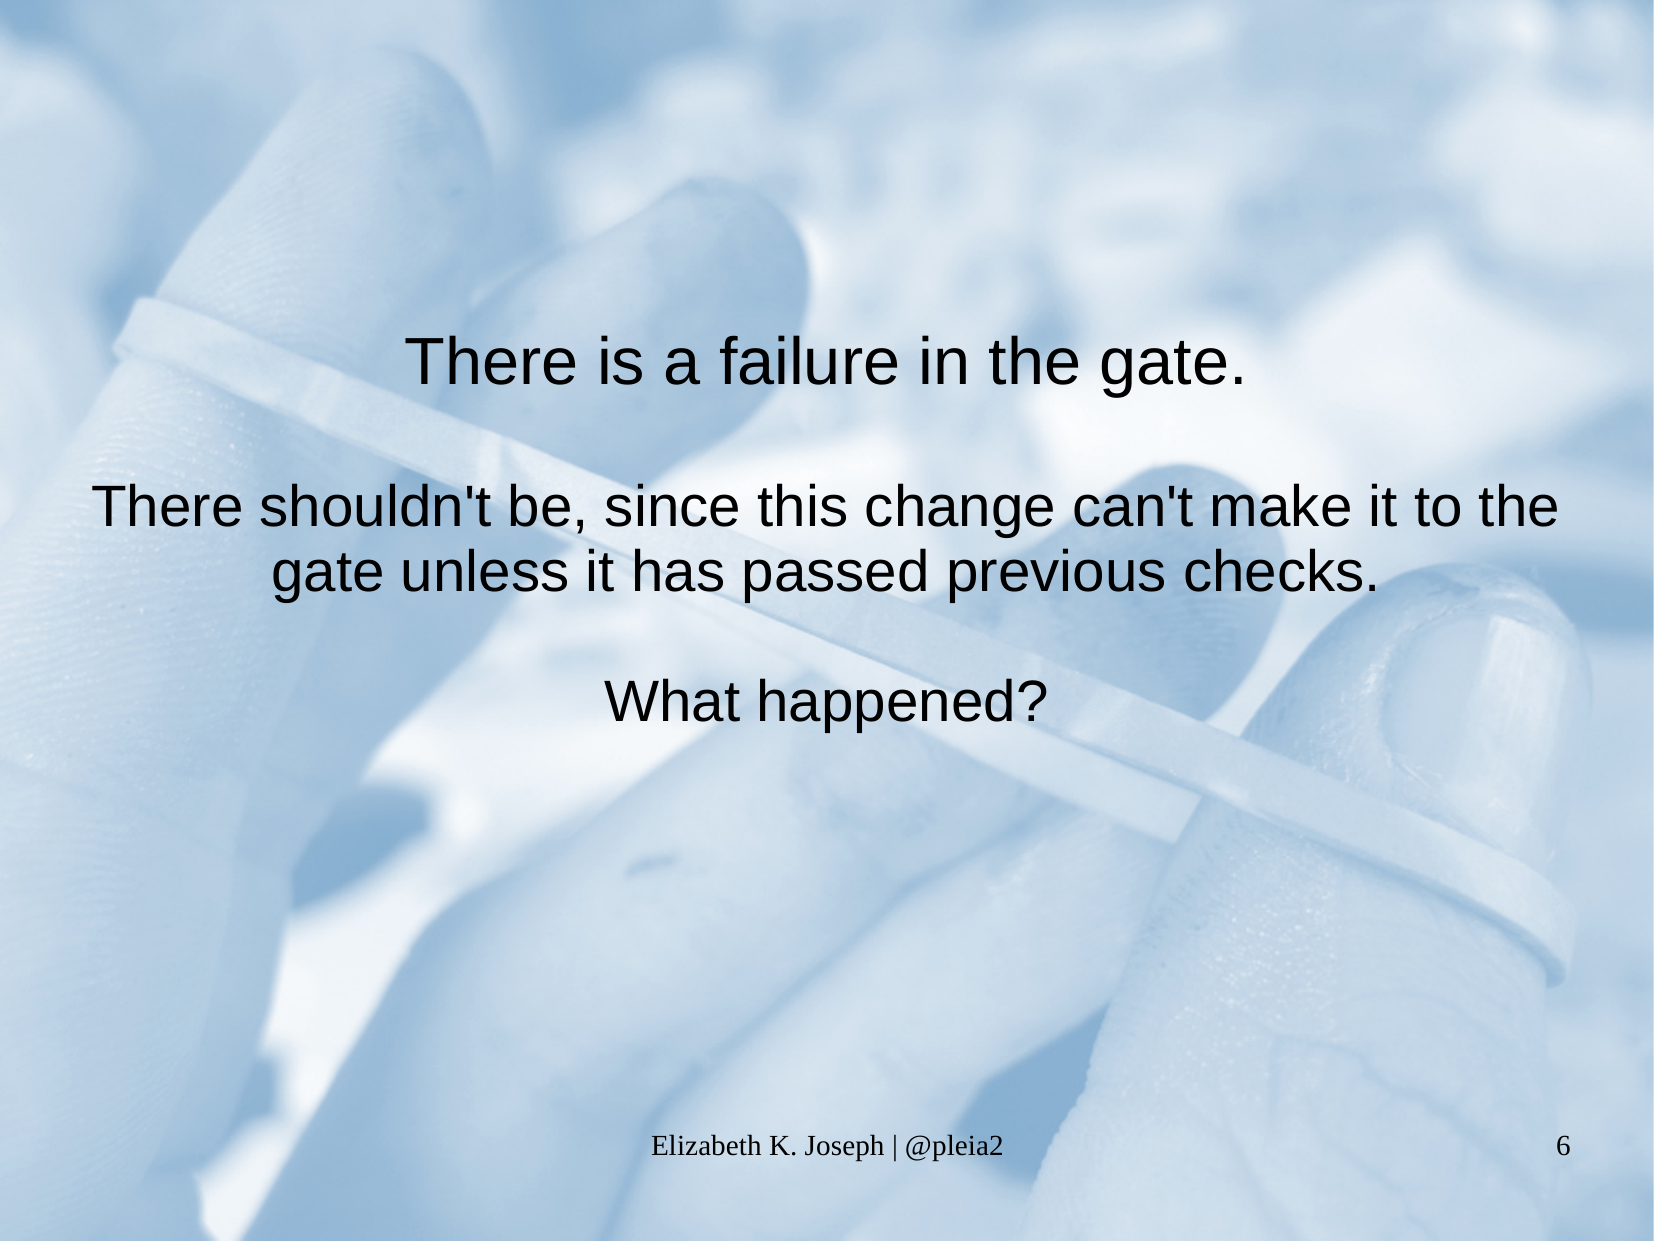

# There is a failure in the gate.
There shouldn't be, since this change can't make it to the gate unless it has passed previous checks.
What happened?
Elizabeth K. Joseph | @pleia2
6